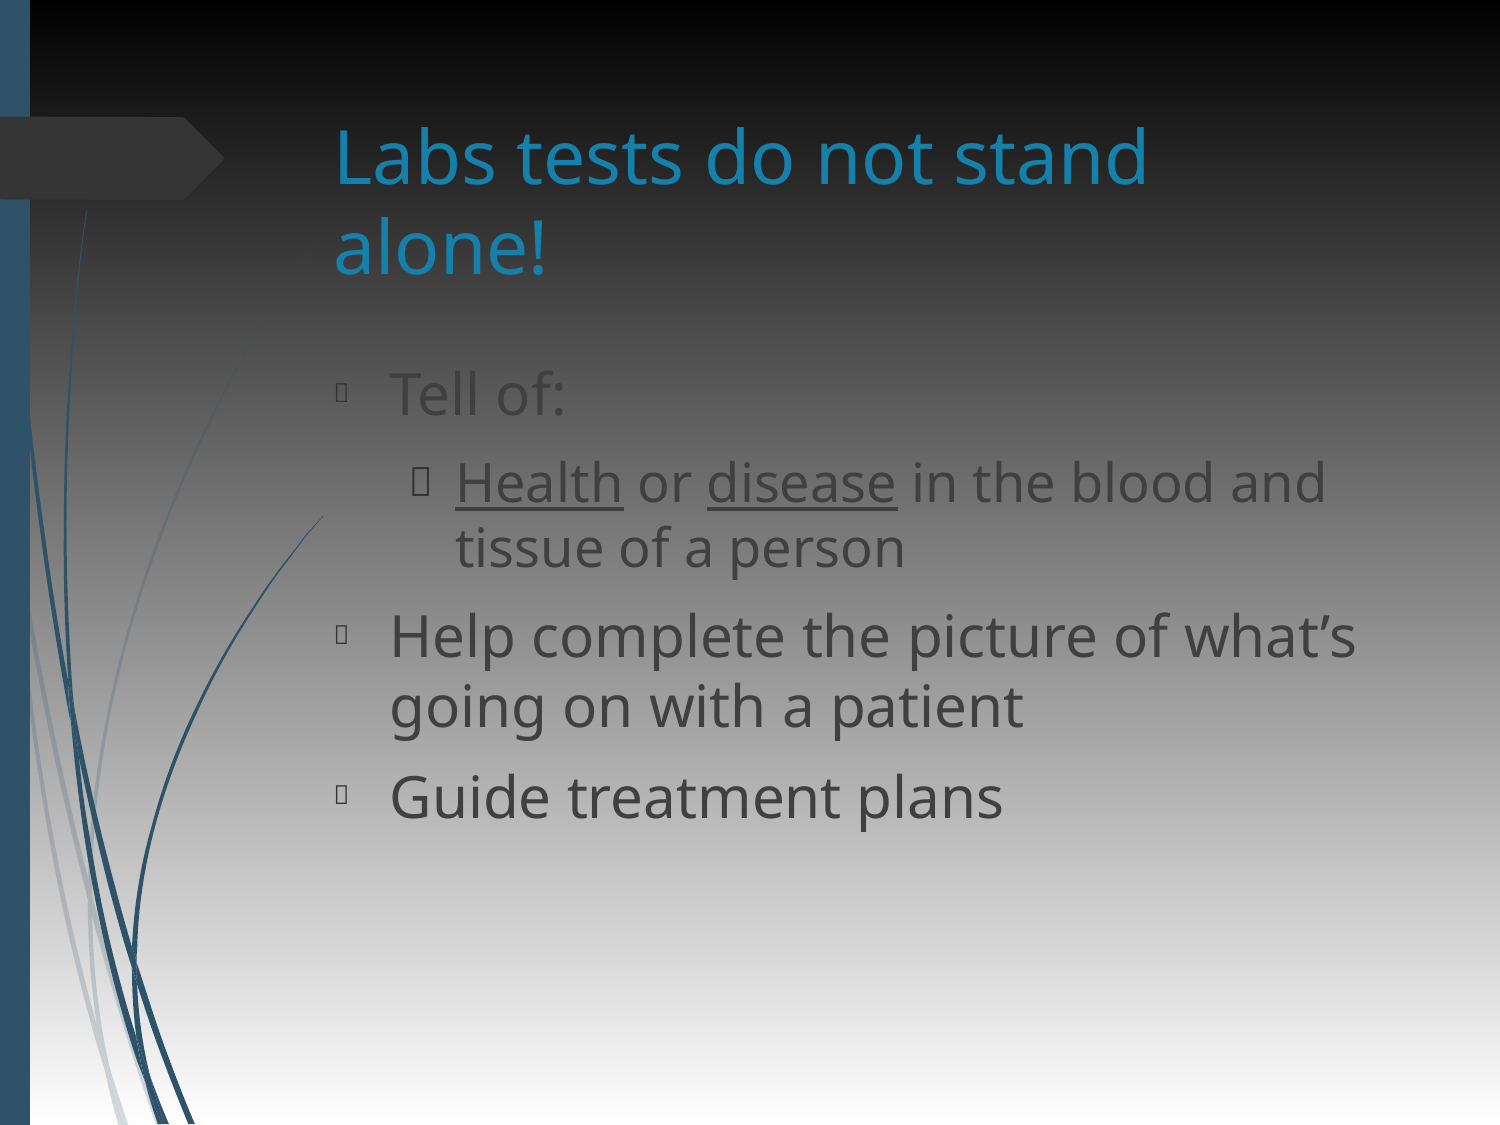

# Labs tests do not stand alone!
Tell of:
Health or disease in the blood and tissue of a person
Help complete the picture of what’s going on with a patient
Guide treatment plans